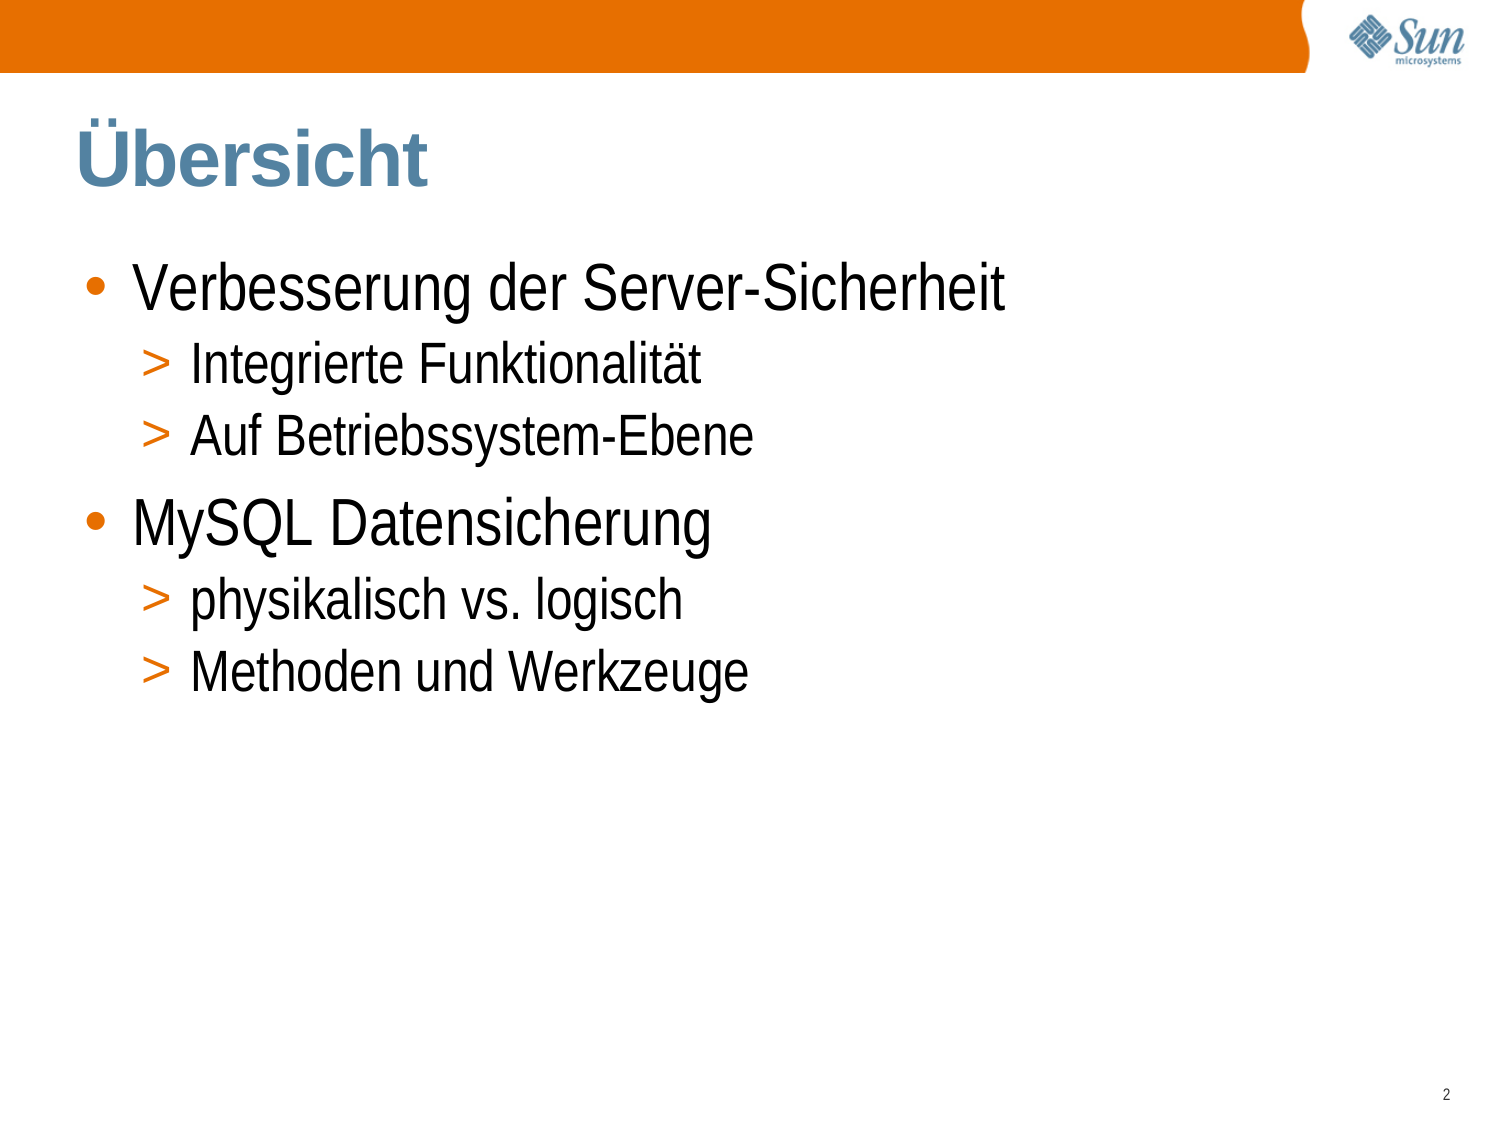

# Übersicht
Verbesserung der Server-Sicherheit
Integrierte Funktionalität
Auf Betriebssystem-Ebene
MySQL Datensicherung
physikalisch vs. logisch
Methoden und Werkzeuge